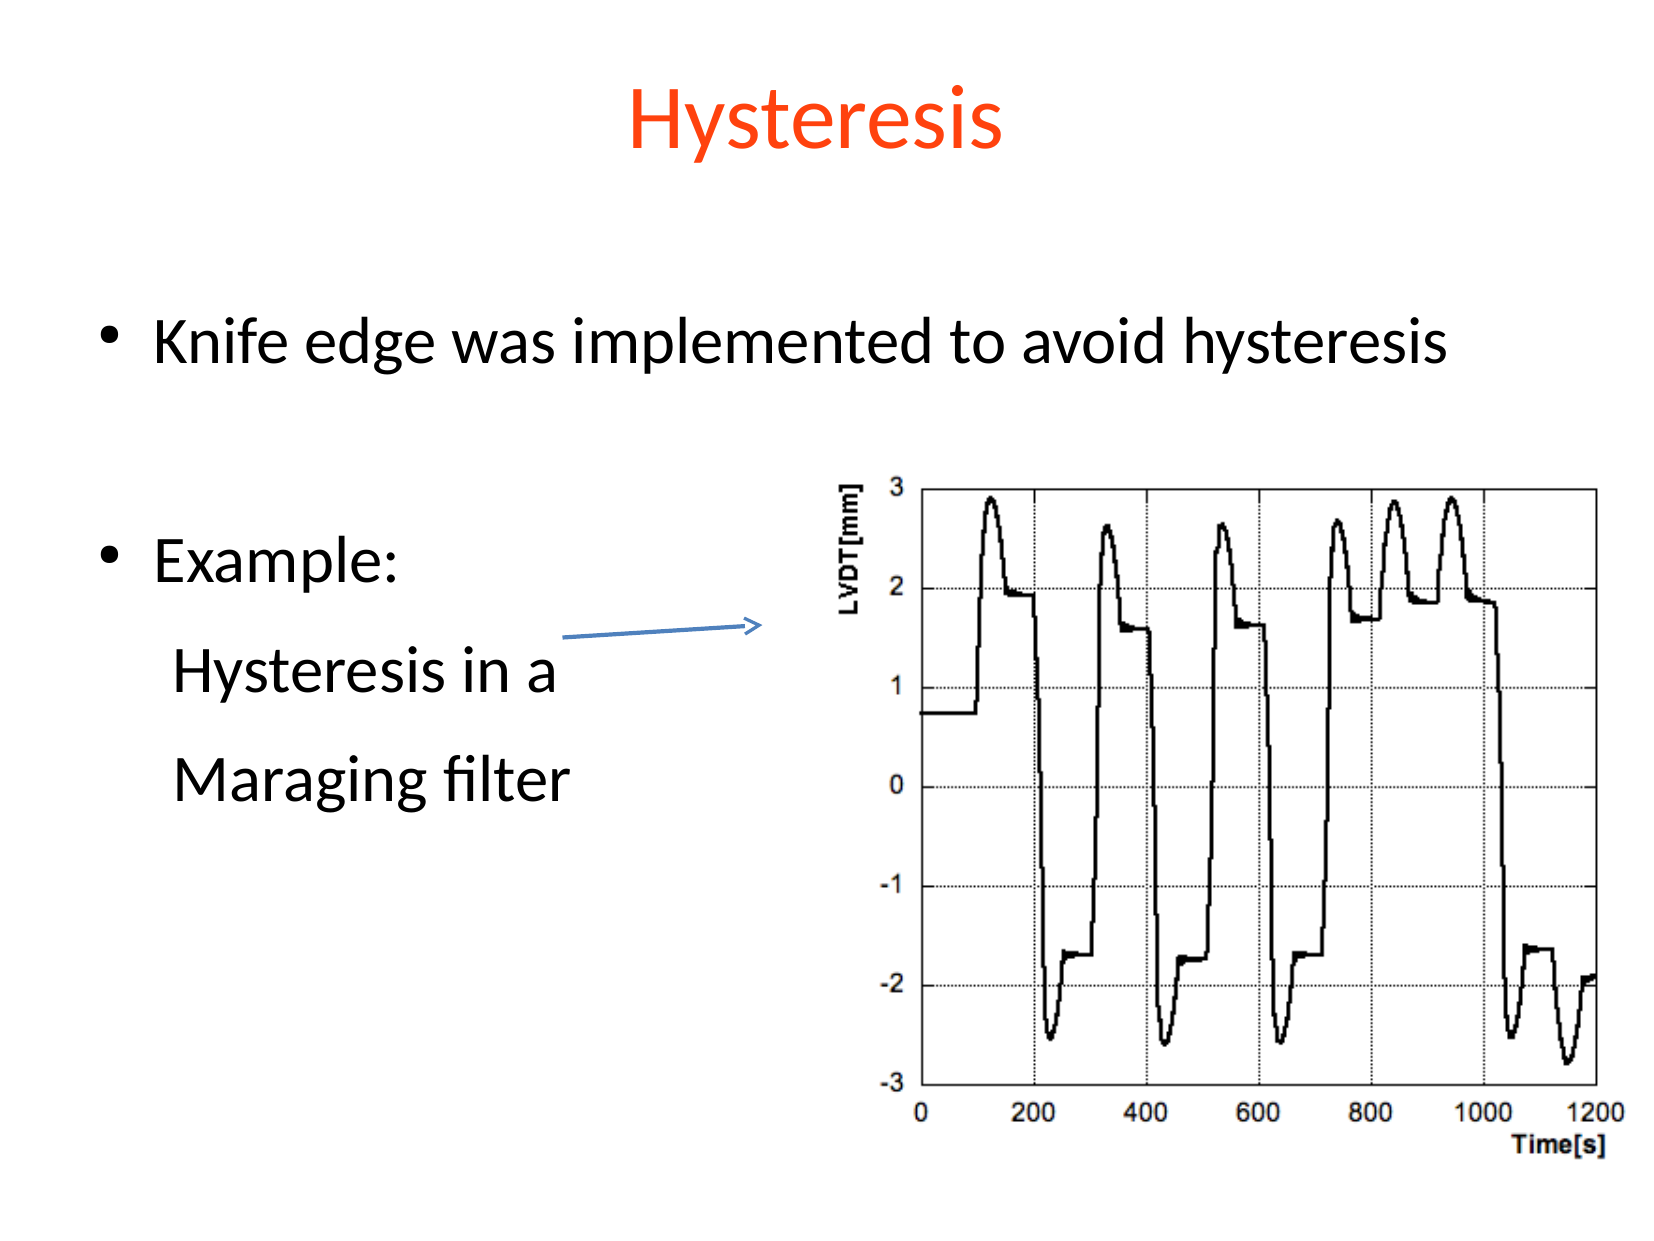

# Hysteresis
Knife edge was implemented to avoid hysteresis
Example:
	Hysteresis in a
	Maraging filter